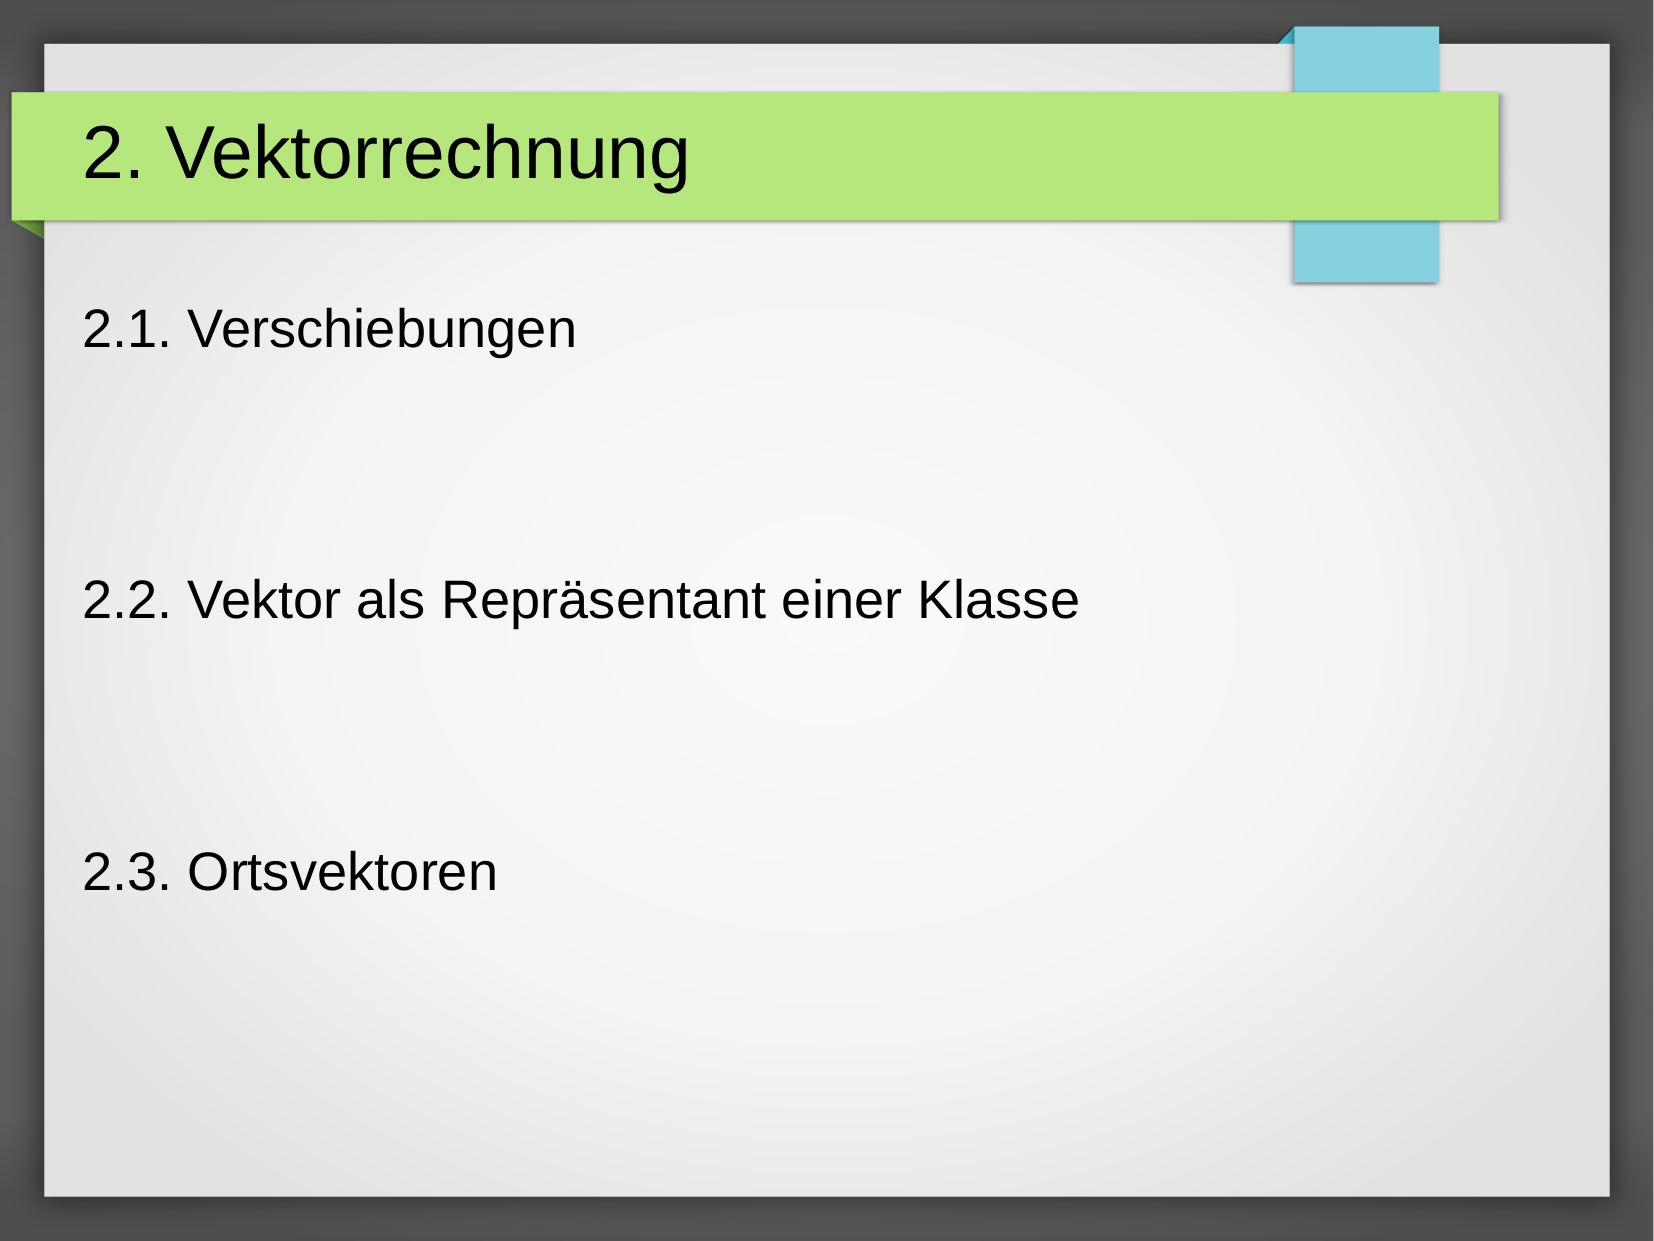

# 2. Vektorrechnung
2.1. Verschiebungen
2.2. Vektor als Repräsentant einer Klasse
2.3. Ortsvektoren